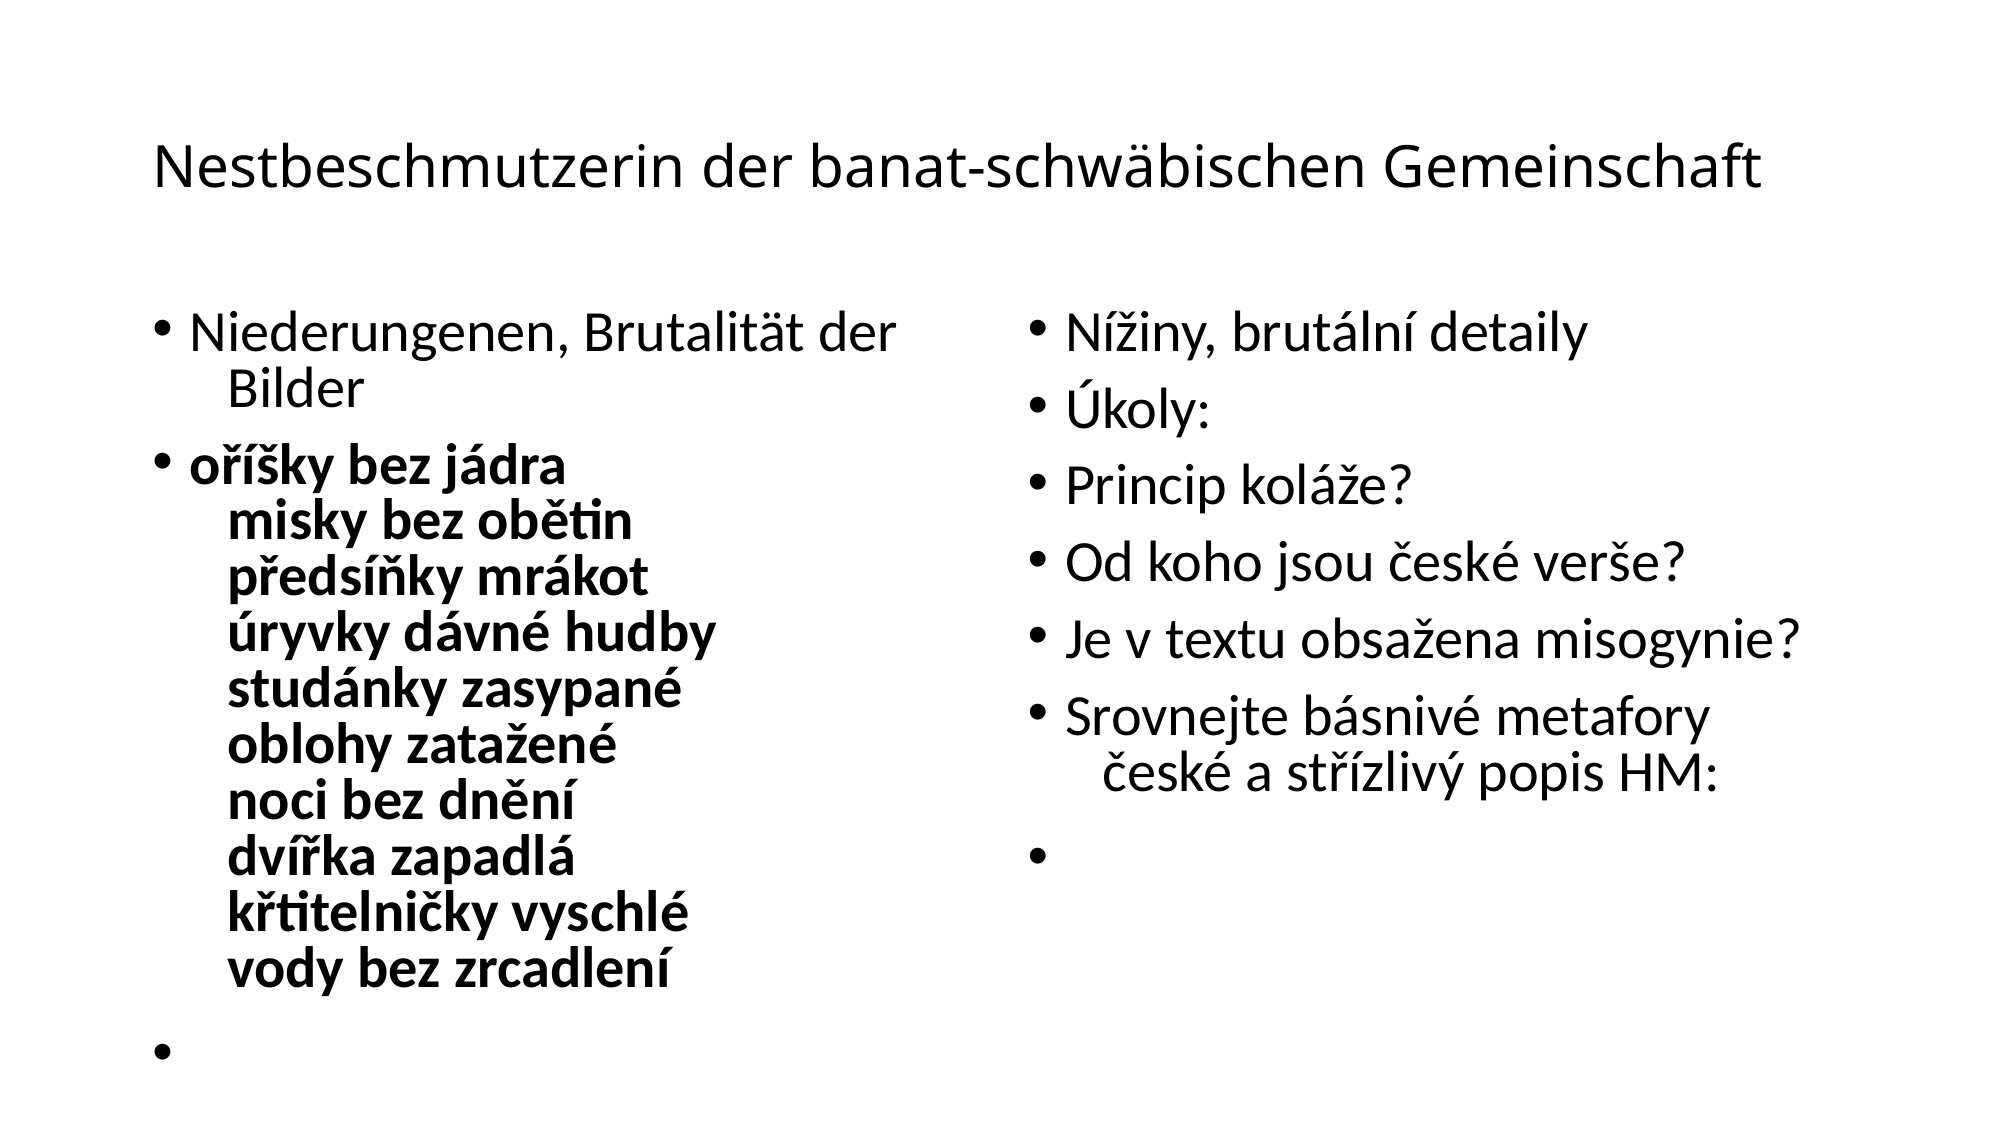

# Nestbeschmutzerin der banat-schwäbischen Gemeinschaft
Niederungenen, Brutalität der Bilder
oříšky bez jádra
misky bez obětin
předsíňky mrákot
úryvky dávné hudby
studánky zasypané
oblohy zatažené
noci bez dnění
dvířka zapadlá
křtitelničky vyschlé
vody bez zrcadlení
Nížiny, brutální detaily
Úkoly:
Princip koláže?
Od koho jsou české verše?
Je v textu obsažena misogynie?
Srovnejte básnivé metafory české a střízlivý popis HM: